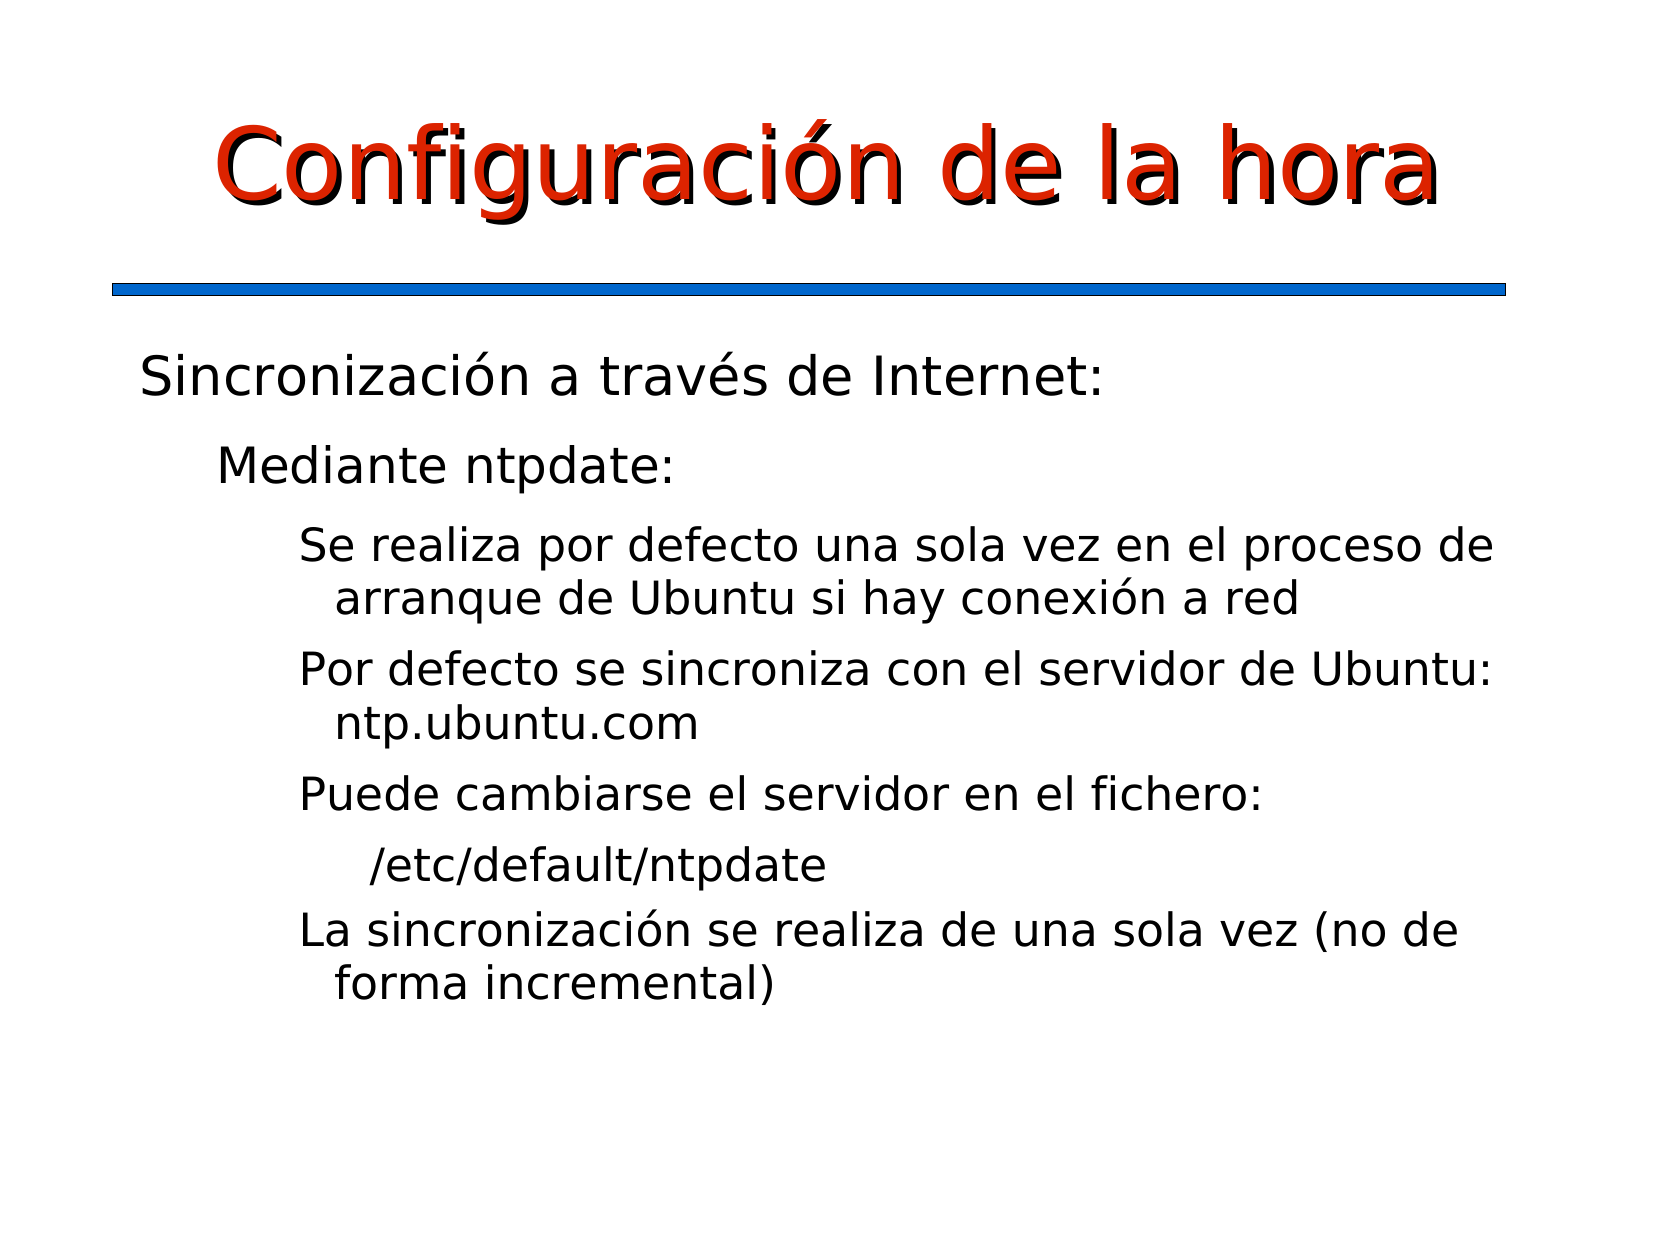

# Configuración de la hora
Sincronización a través de Internet:
Mediante ntpdate:
Se realiza por defecto una sola vez en el proceso de arranque de Ubuntu si hay conexión a red
Por defecto se sincroniza con el servidor de Ubuntu: ntp.ubuntu.com
Puede cambiarse el servidor en el fichero:
/etc/default/ntpdate
La sincronización se realiza de una sola vez (no de forma incremental)